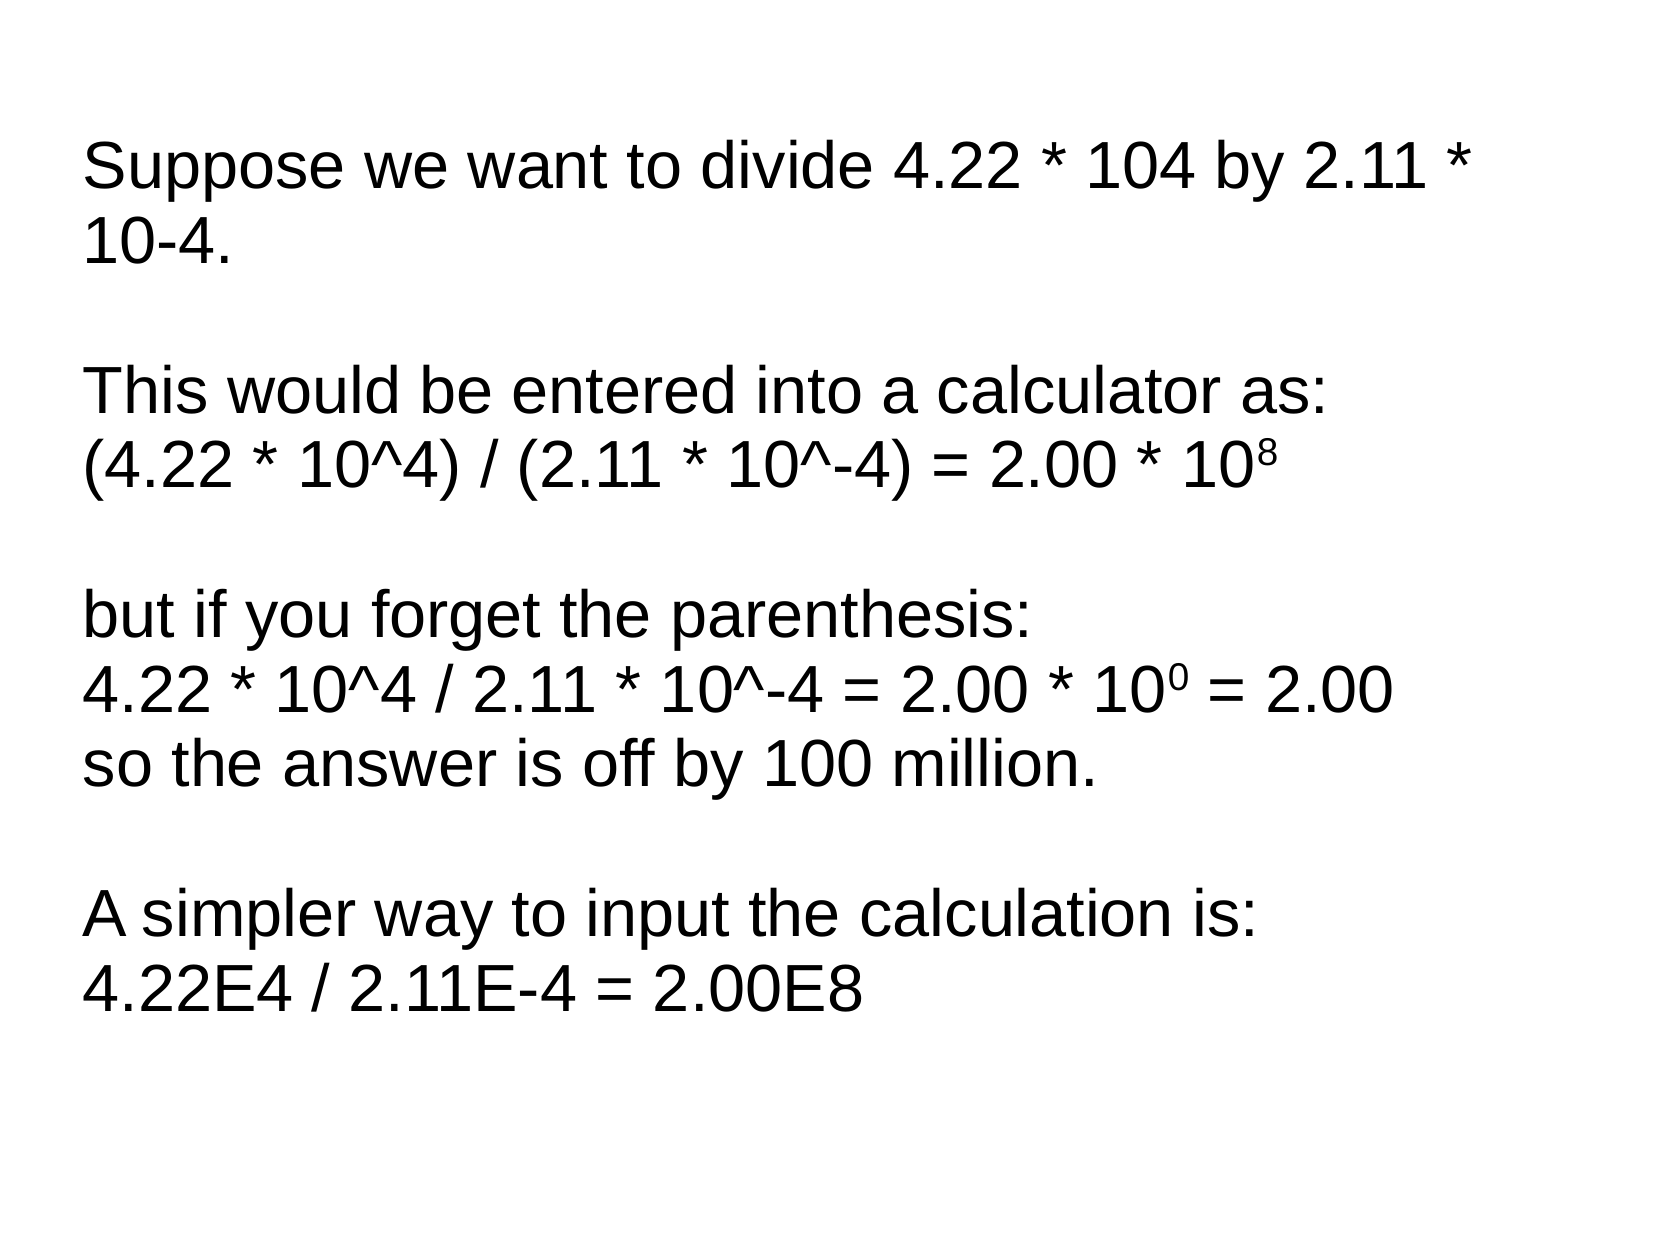

# Suppose we want to divide 4.22 * 104 by 2.11 * 10-4.
This would be entered into a calculator as:
(4.22 * 10^4) / (2.11 * 10^-4) = 2.00 * 108
but if you forget the parenthesis:
4.22 * 10^4 / 2.11 * 10^-4 = 2.00 * 100 = 2.00
so the answer is off by 100 million.
A simpler way to input the calculation is:
4.22E4 / 2.11E-4 = 2.00E8